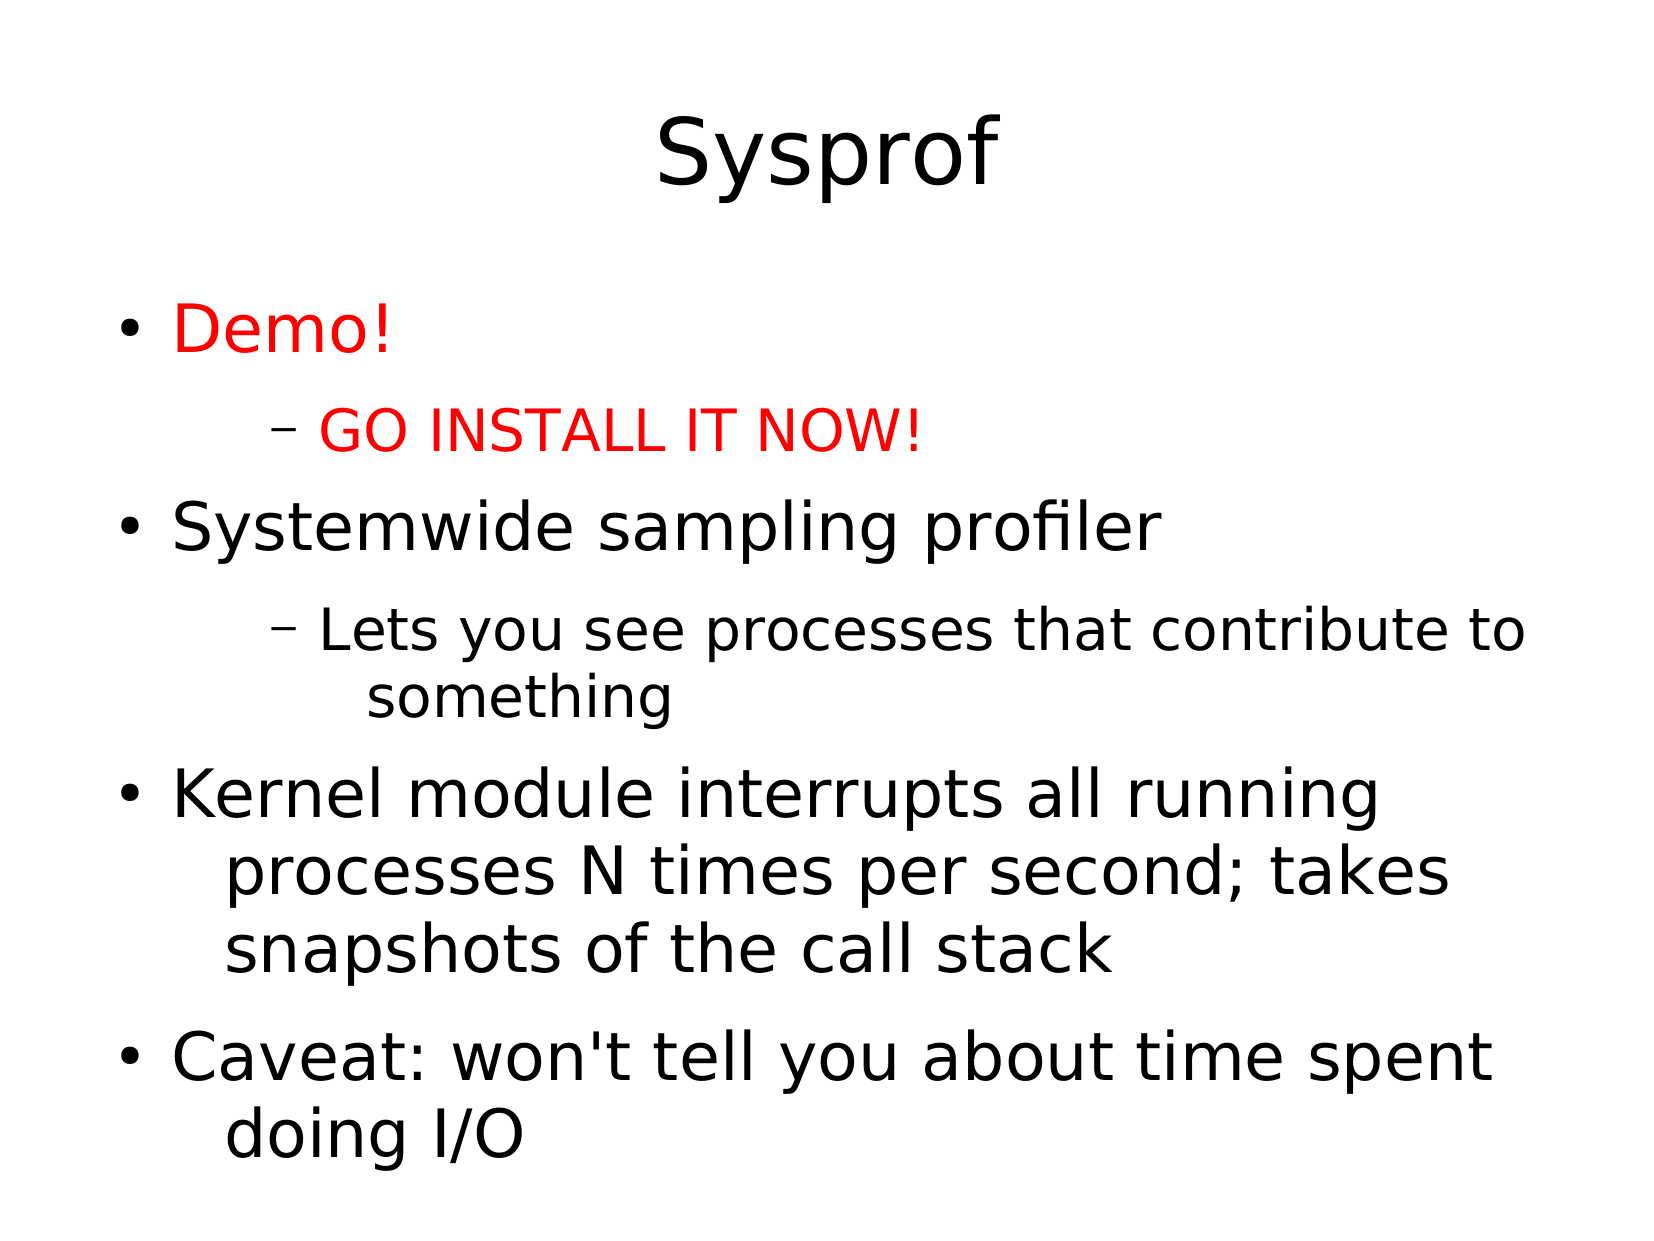

# Sysprof
Demo!
GO INSTALL IT NOW!
Systemwide sampling profiler
Lets you see processes that contribute to something
Kernel module interrupts all running processes N times per second; takes snapshots of the call stack
Caveat: won't tell you about time spent doing I/O